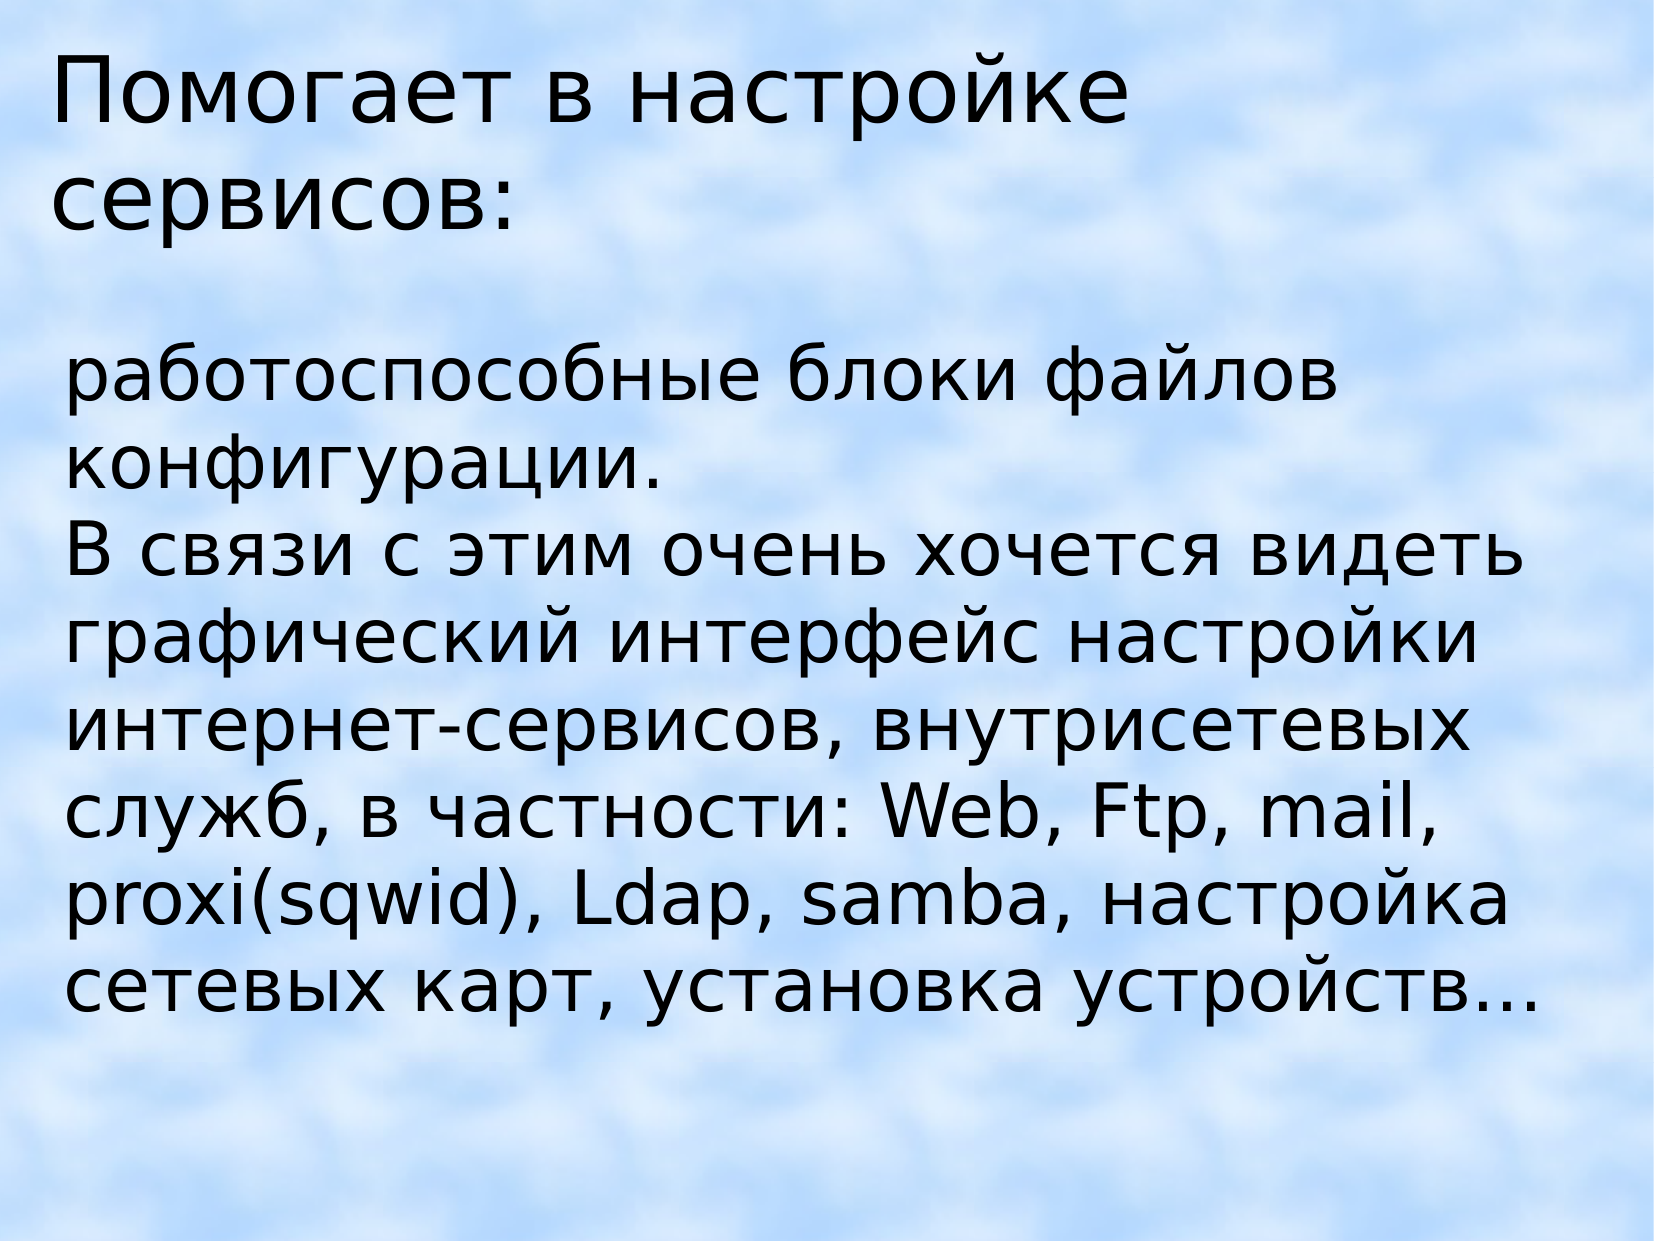

Помогает в настройке сервисов:
работоспособные блоки файлов конфигурации.
В связи с этим очень хочется видеть графический интерфейс настройки интернет-сервисов, внутрисетевых служб, в частности: Web, Ftp, mail, proxi(sqwid), Ldap, samba, настройка сетевых карт, установка устройств...